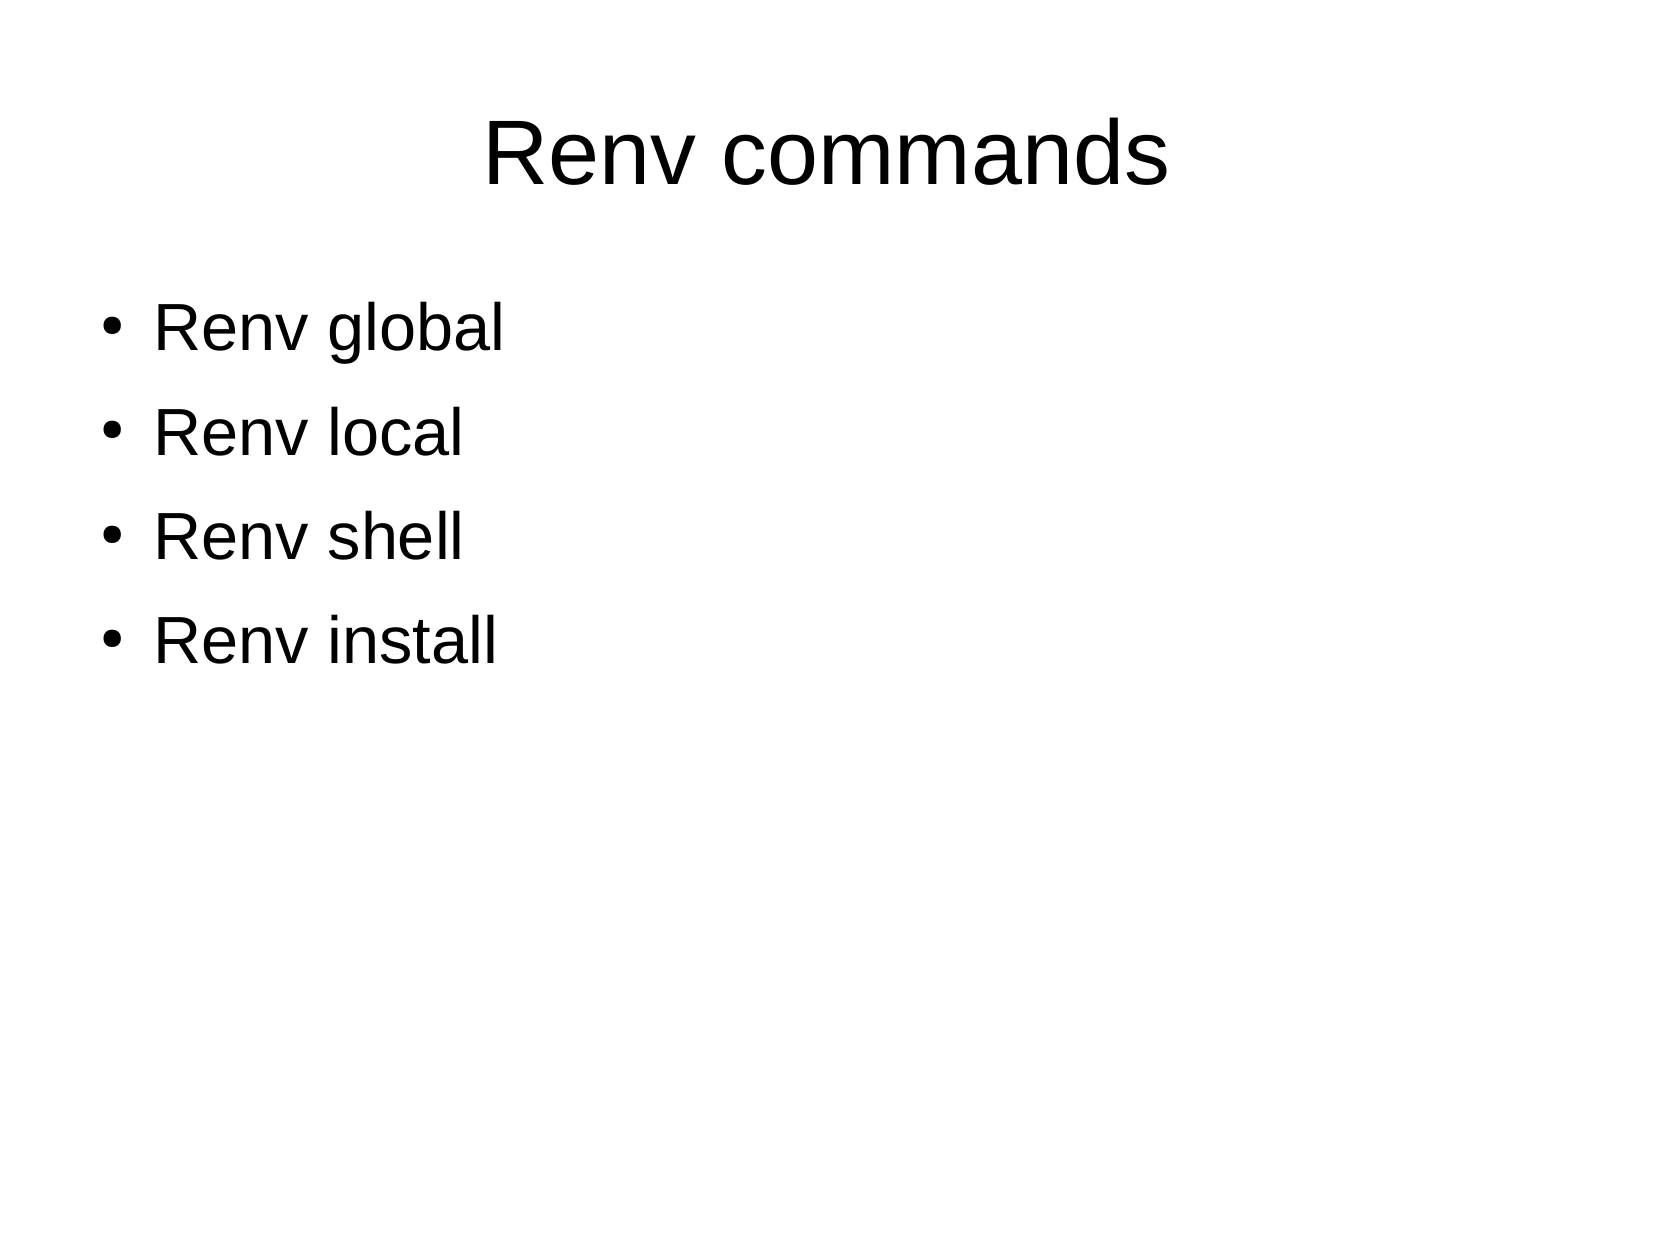

# Renv commands
Renv global
Renv local
Renv shell
Renv install